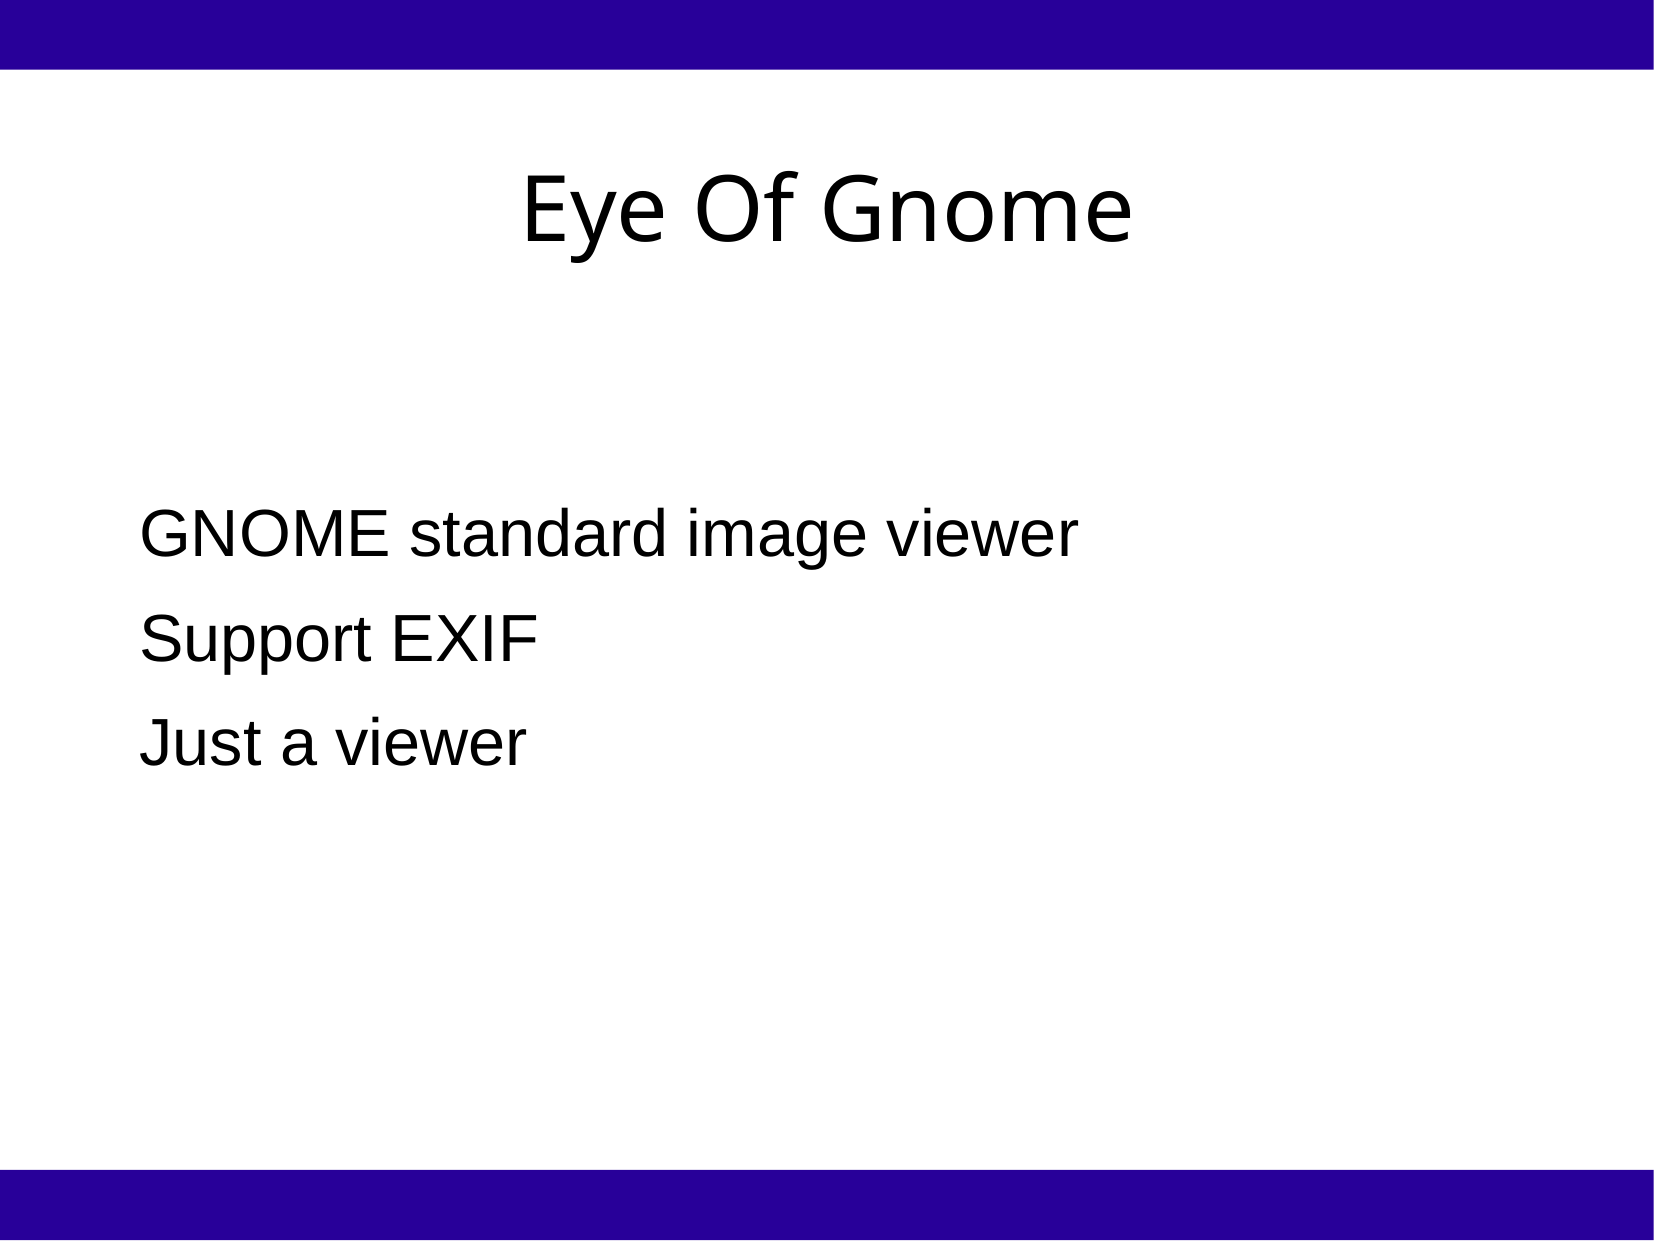

# Eye Of Gnome
GNOME standard image viewer
Support EXIF
Just a viewer